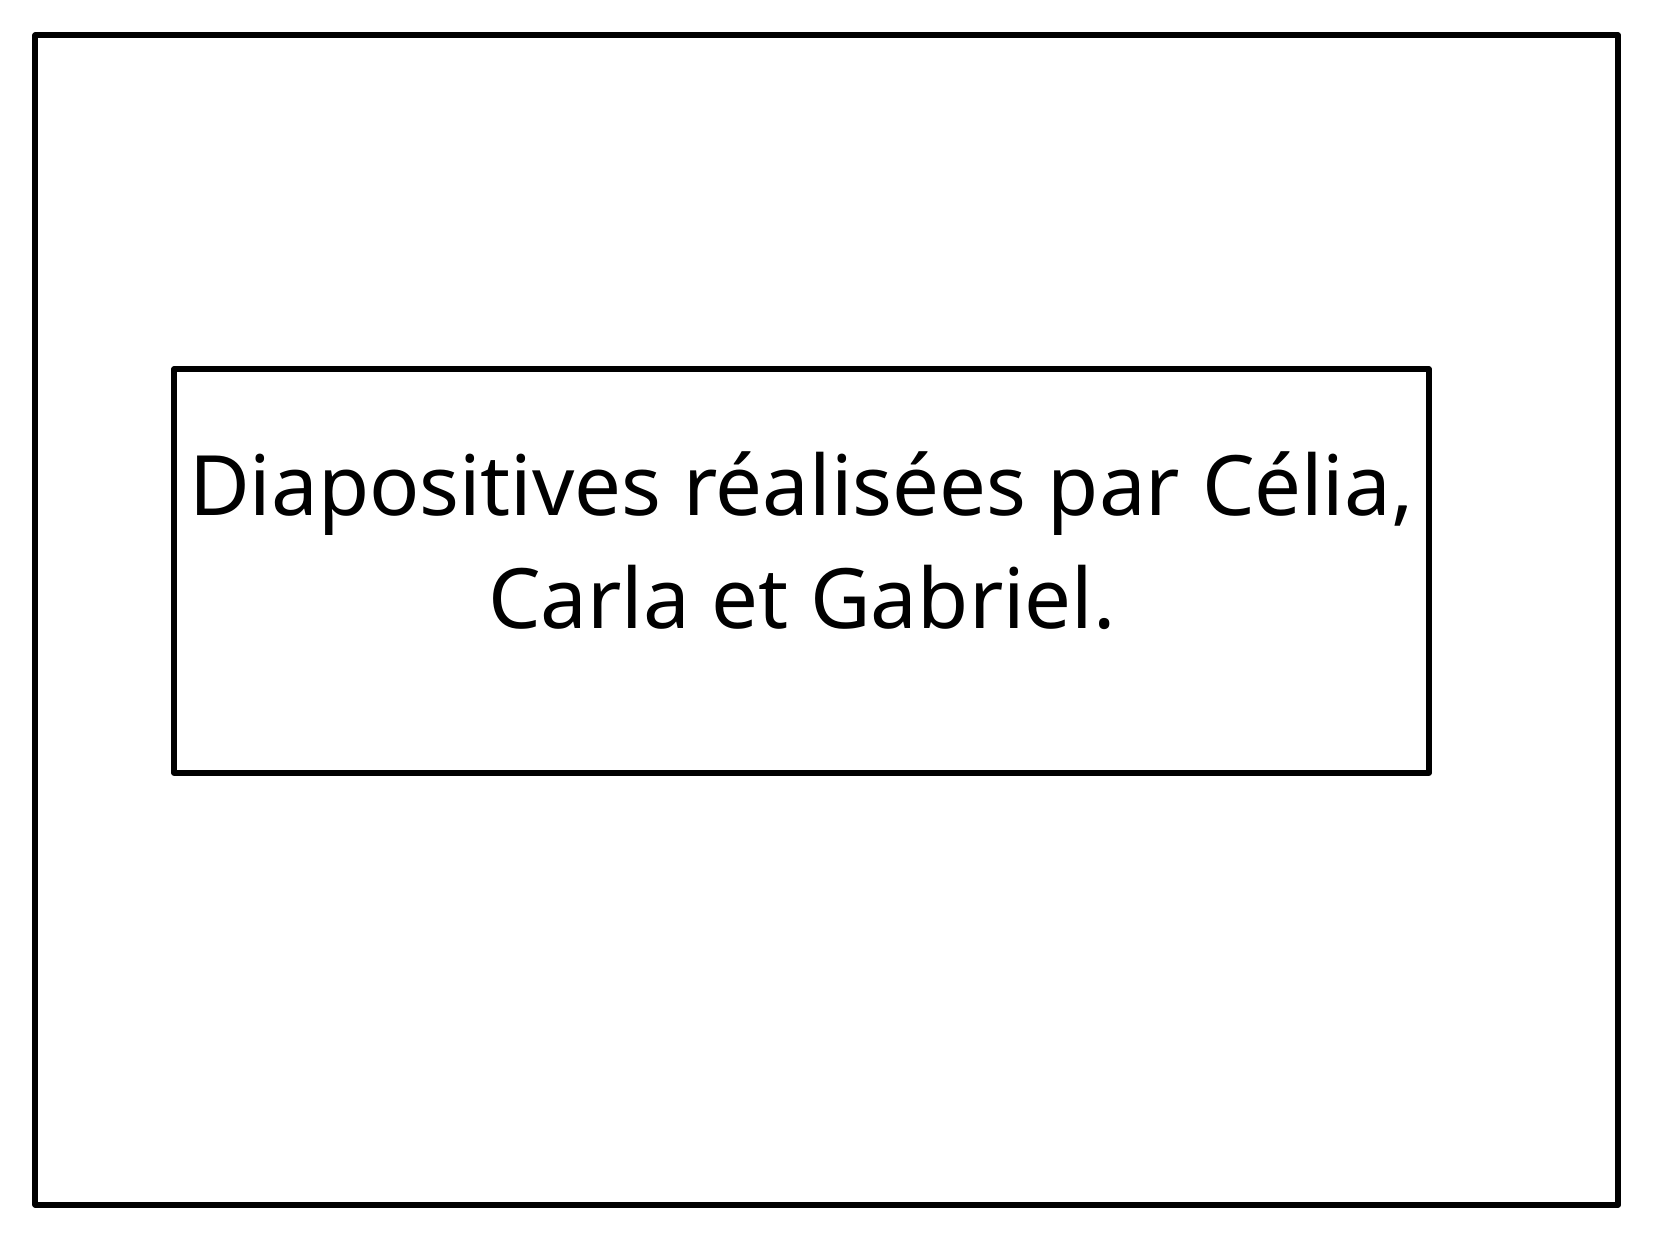

Diapositives réalisées par Célia, Carla et Gabriel.